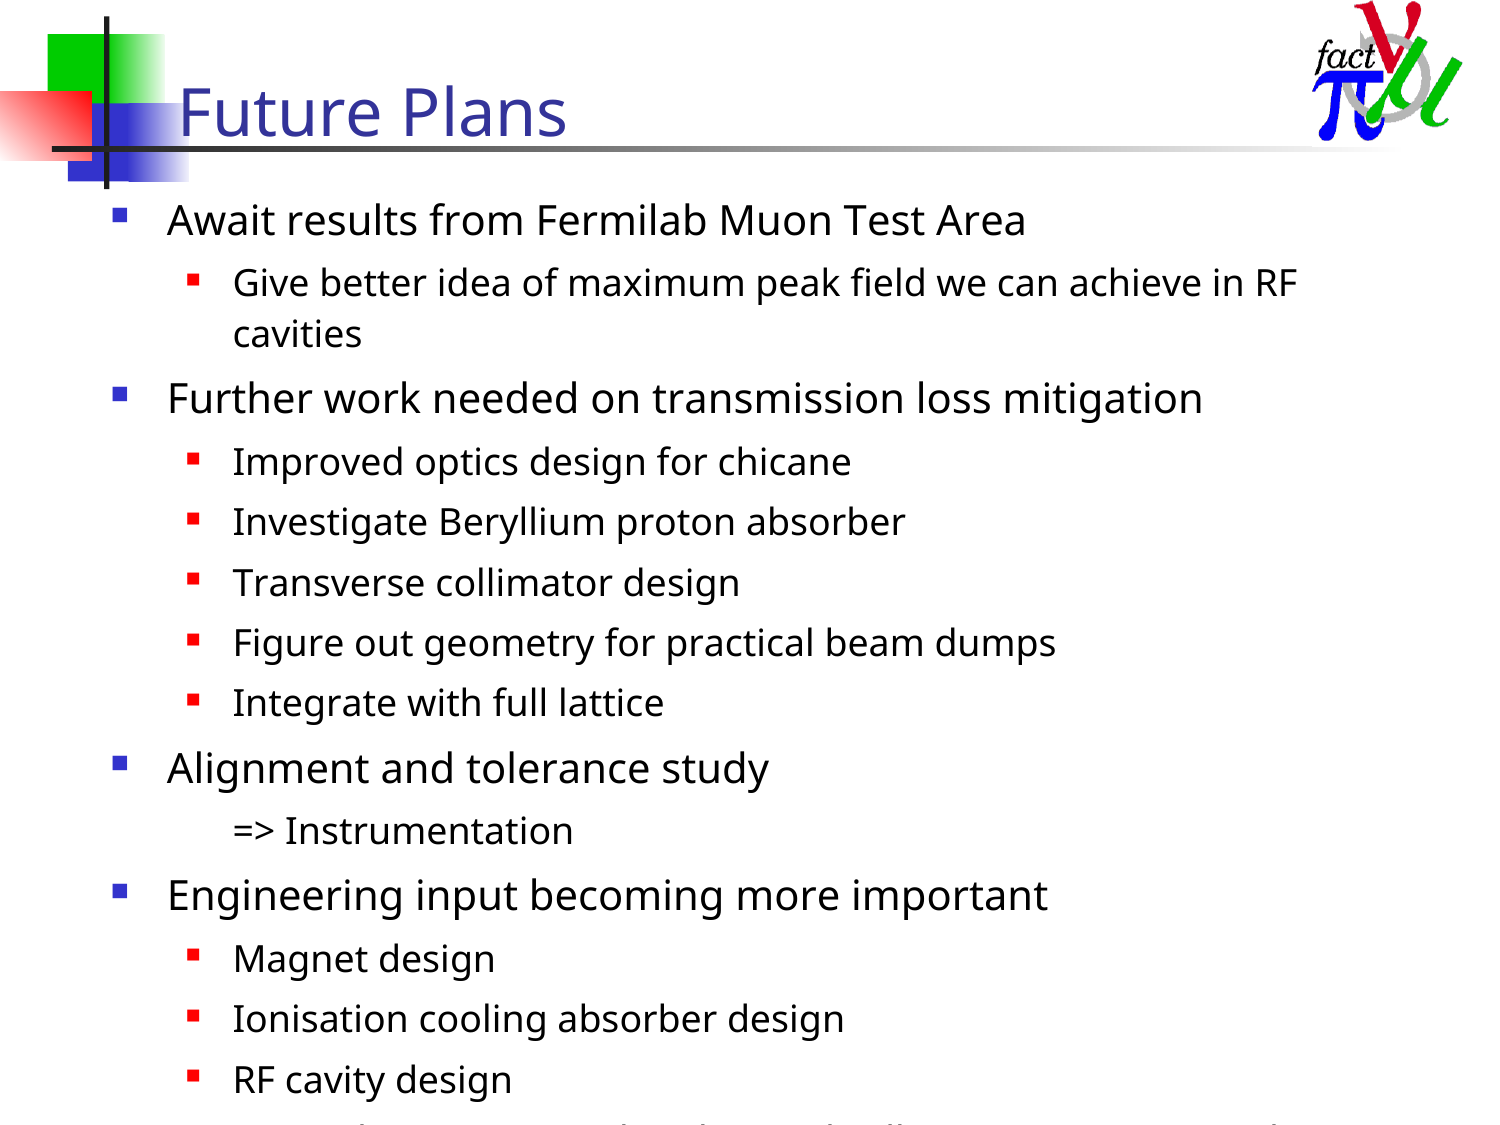

# Future Plans
Await results from Fermilab Muon Test Area
Give better idea of maximum peak field we can achieve in RF cavities
Further work needed on transmission loss mitigation
Improved optics design for chicane
Investigate Beryllium proton absorber
Transverse collimator design
Figure out geometry for practical beam dumps
Integrate with full lattice
Alignment and tolerance study
=> Instrumentation
Engineering input becoming more important
Magnet design
Ionisation cooling absorber design
RF cavity design
Beam dump, proton absorber and collimator engineering design
Can no longer use MICE designs and wave hands